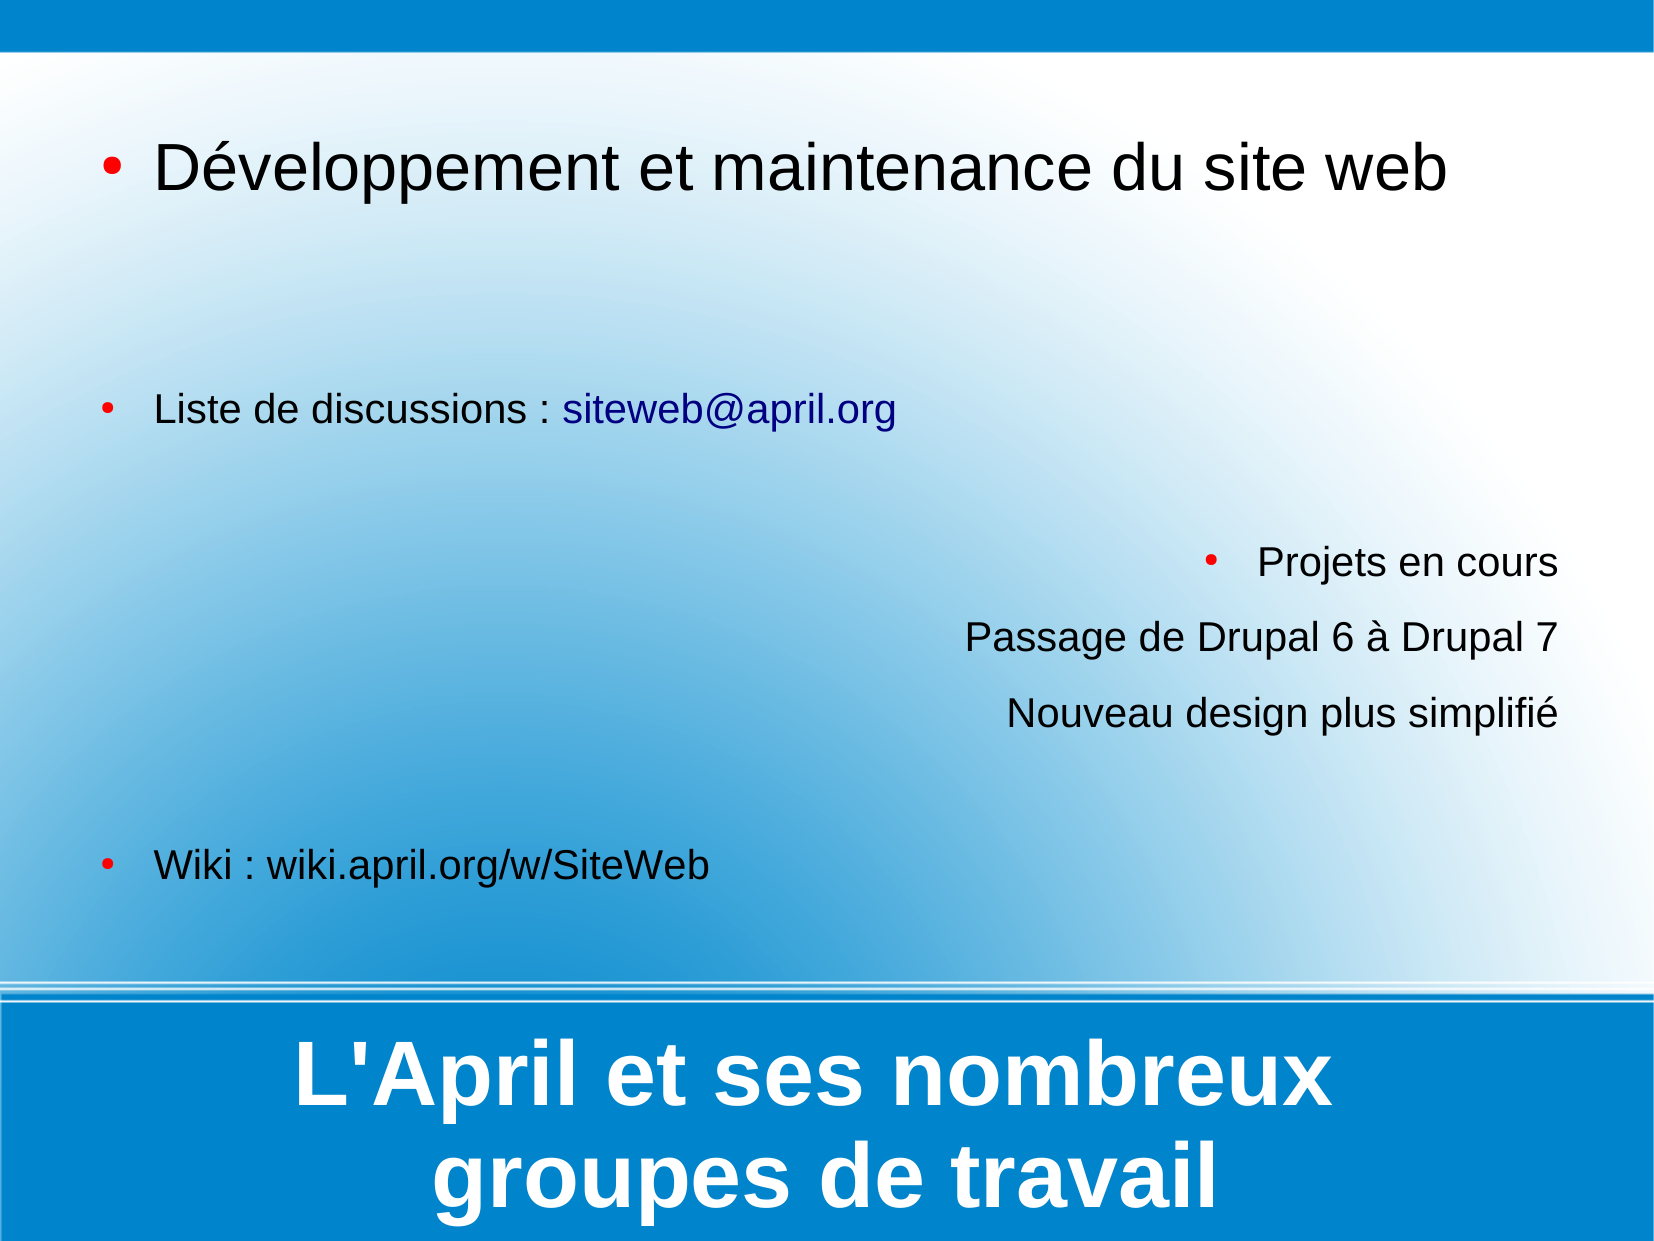

Développement et maintenance du site web
Liste de discussions : siteweb@april.org
Projets en cours
Passage de Drupal 6 à Drupal 7
Nouveau design plus simplifié
Wiki : wiki.april.org/w/SiteWeb
# L'April et ses nombreux groupes de travail